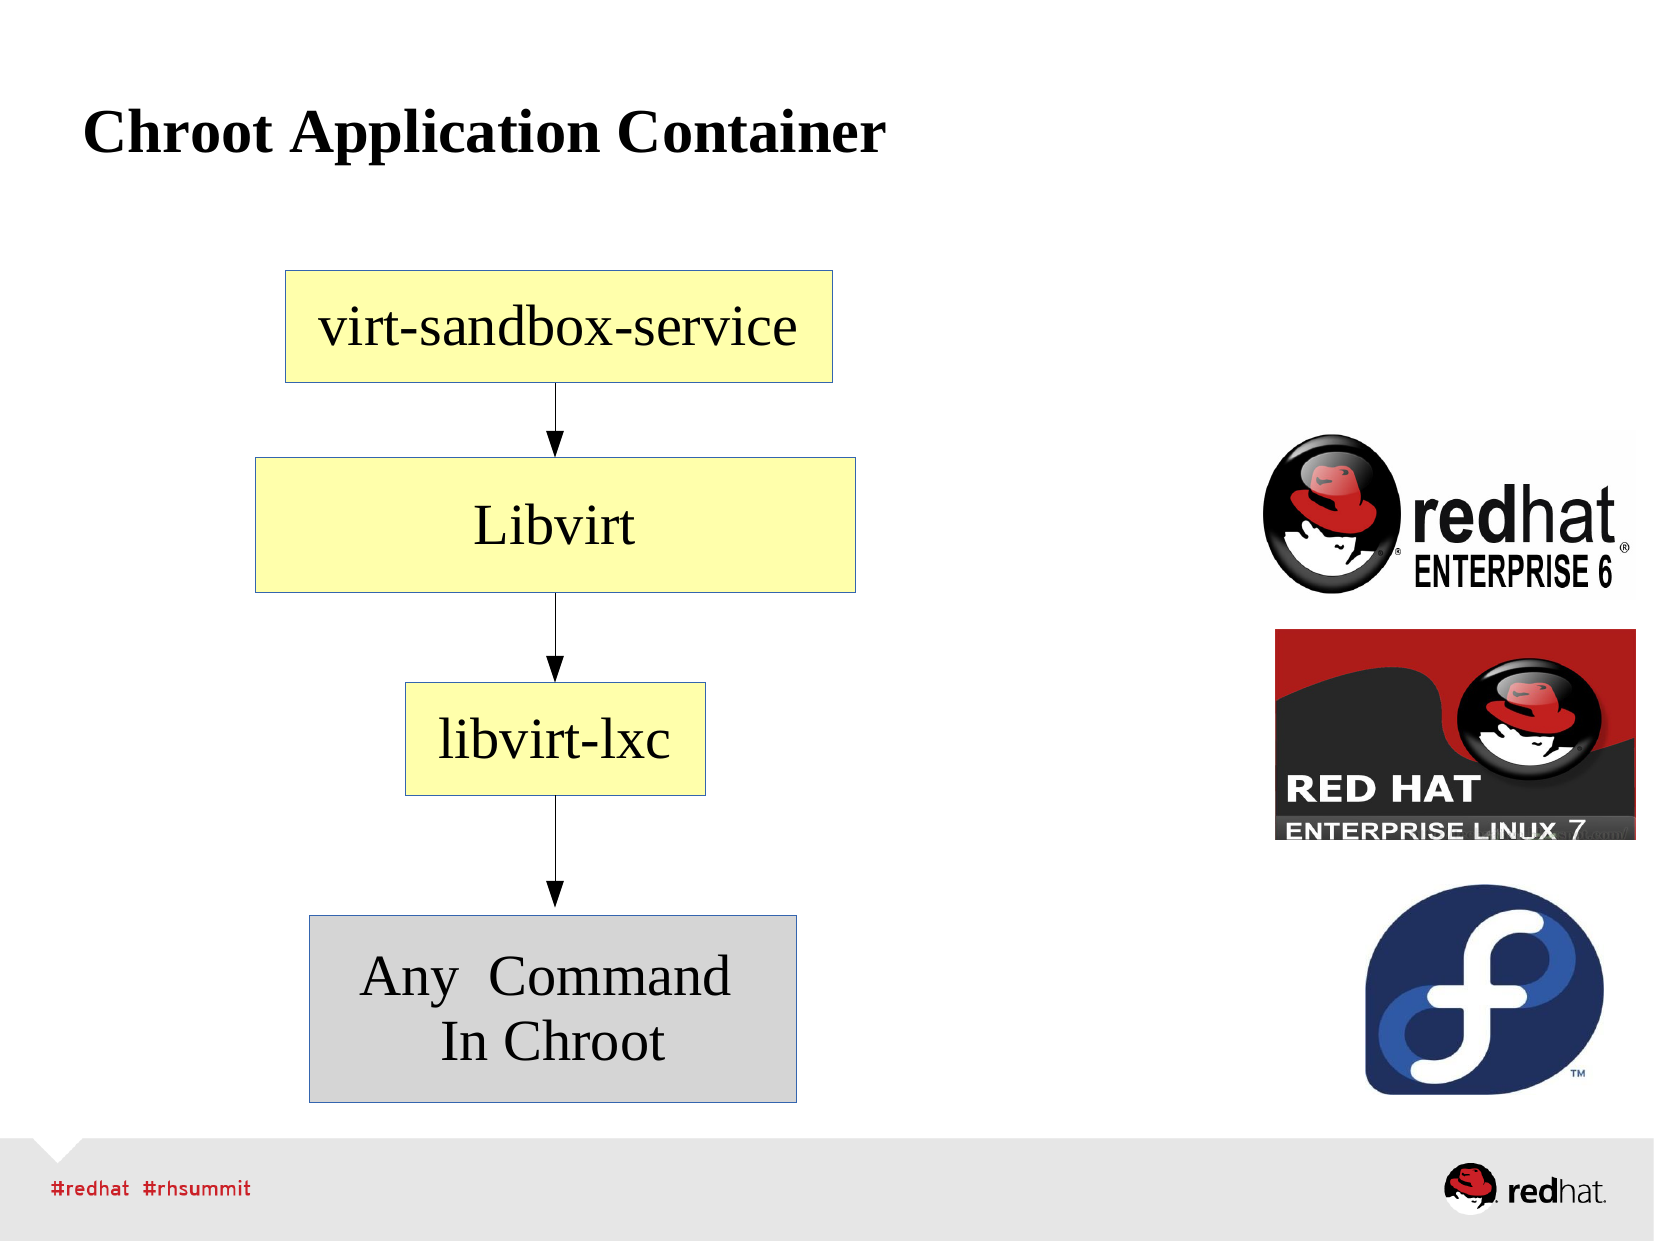

# Chroot Application Container
virt-sandbox-service
Libvirt
libvirt-lxc
Any Command
In Chroot